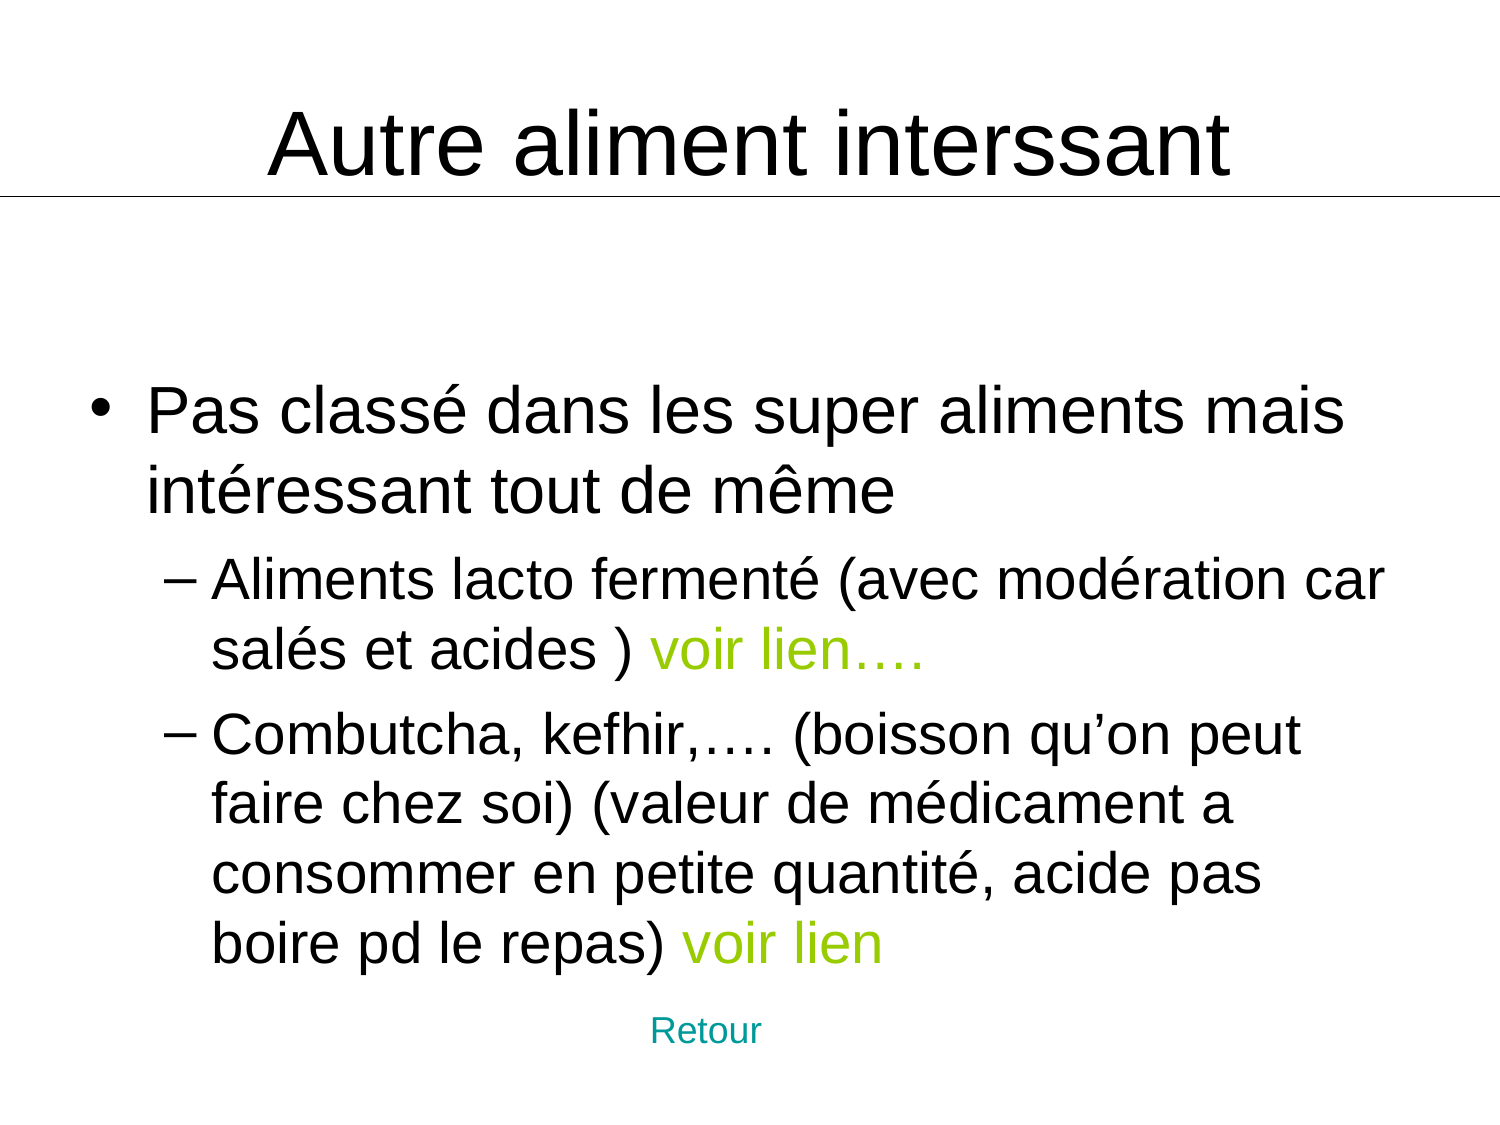

# Autre aliment interssant
Pas classé dans les super aliments mais intéressant tout de même
Aliments lacto fermenté (avec modération car salés et acides ) voir lien….
Combutcha, kefhir,…. (boisson qu’on peut faire chez soi) (valeur de médicament a consommer en petite quantité, acide pas boire pd le repas) voir lien
Retour